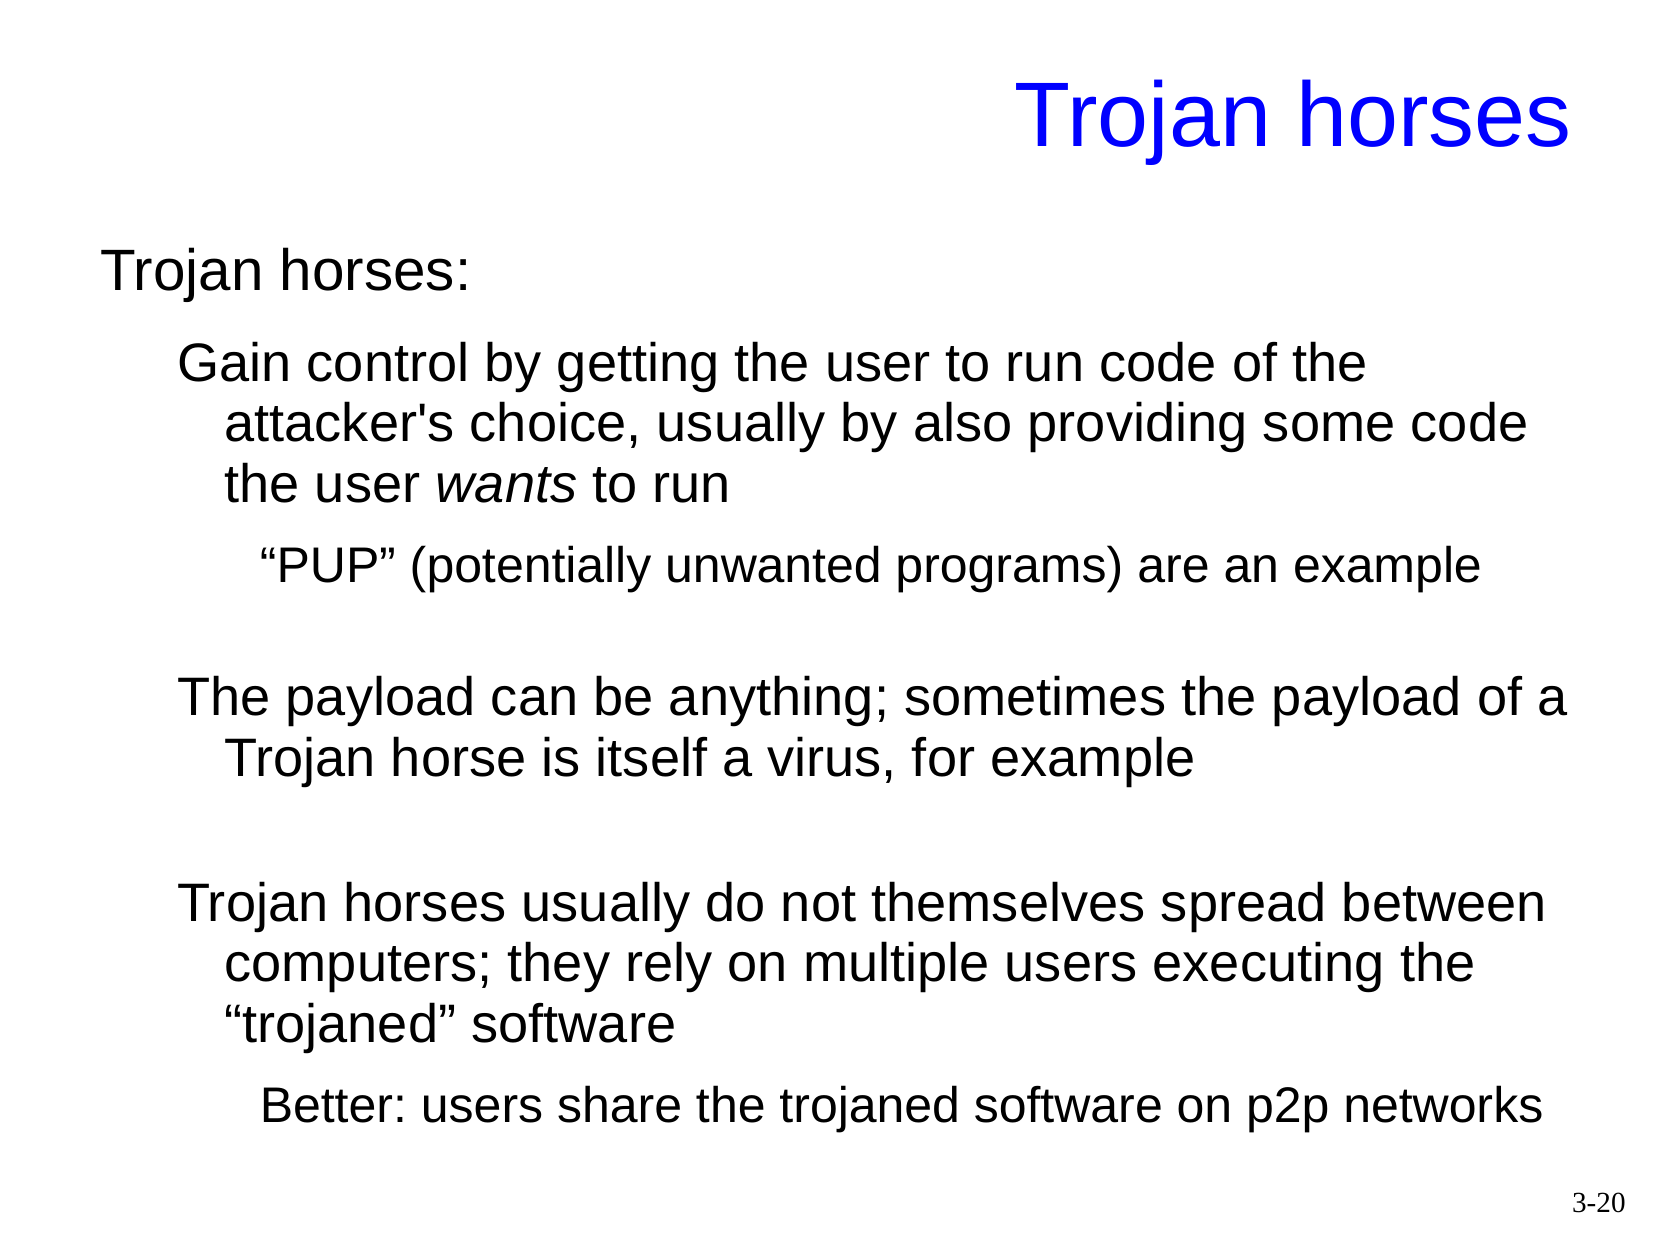

# Trojan horses
Trojan horses:
Gain control by getting the user to run code of the attacker's choice, usually by also providing some code the user wants to run
“PUP” (potentially unwanted programs) are an example
The payload can be anything; sometimes the payload of a Trojan horse is itself a virus, for example
Trojan horses usually do not themselves spread between computers; they rely on multiple users executing the “trojaned” software
Better: users share the trojaned software on p2p networks